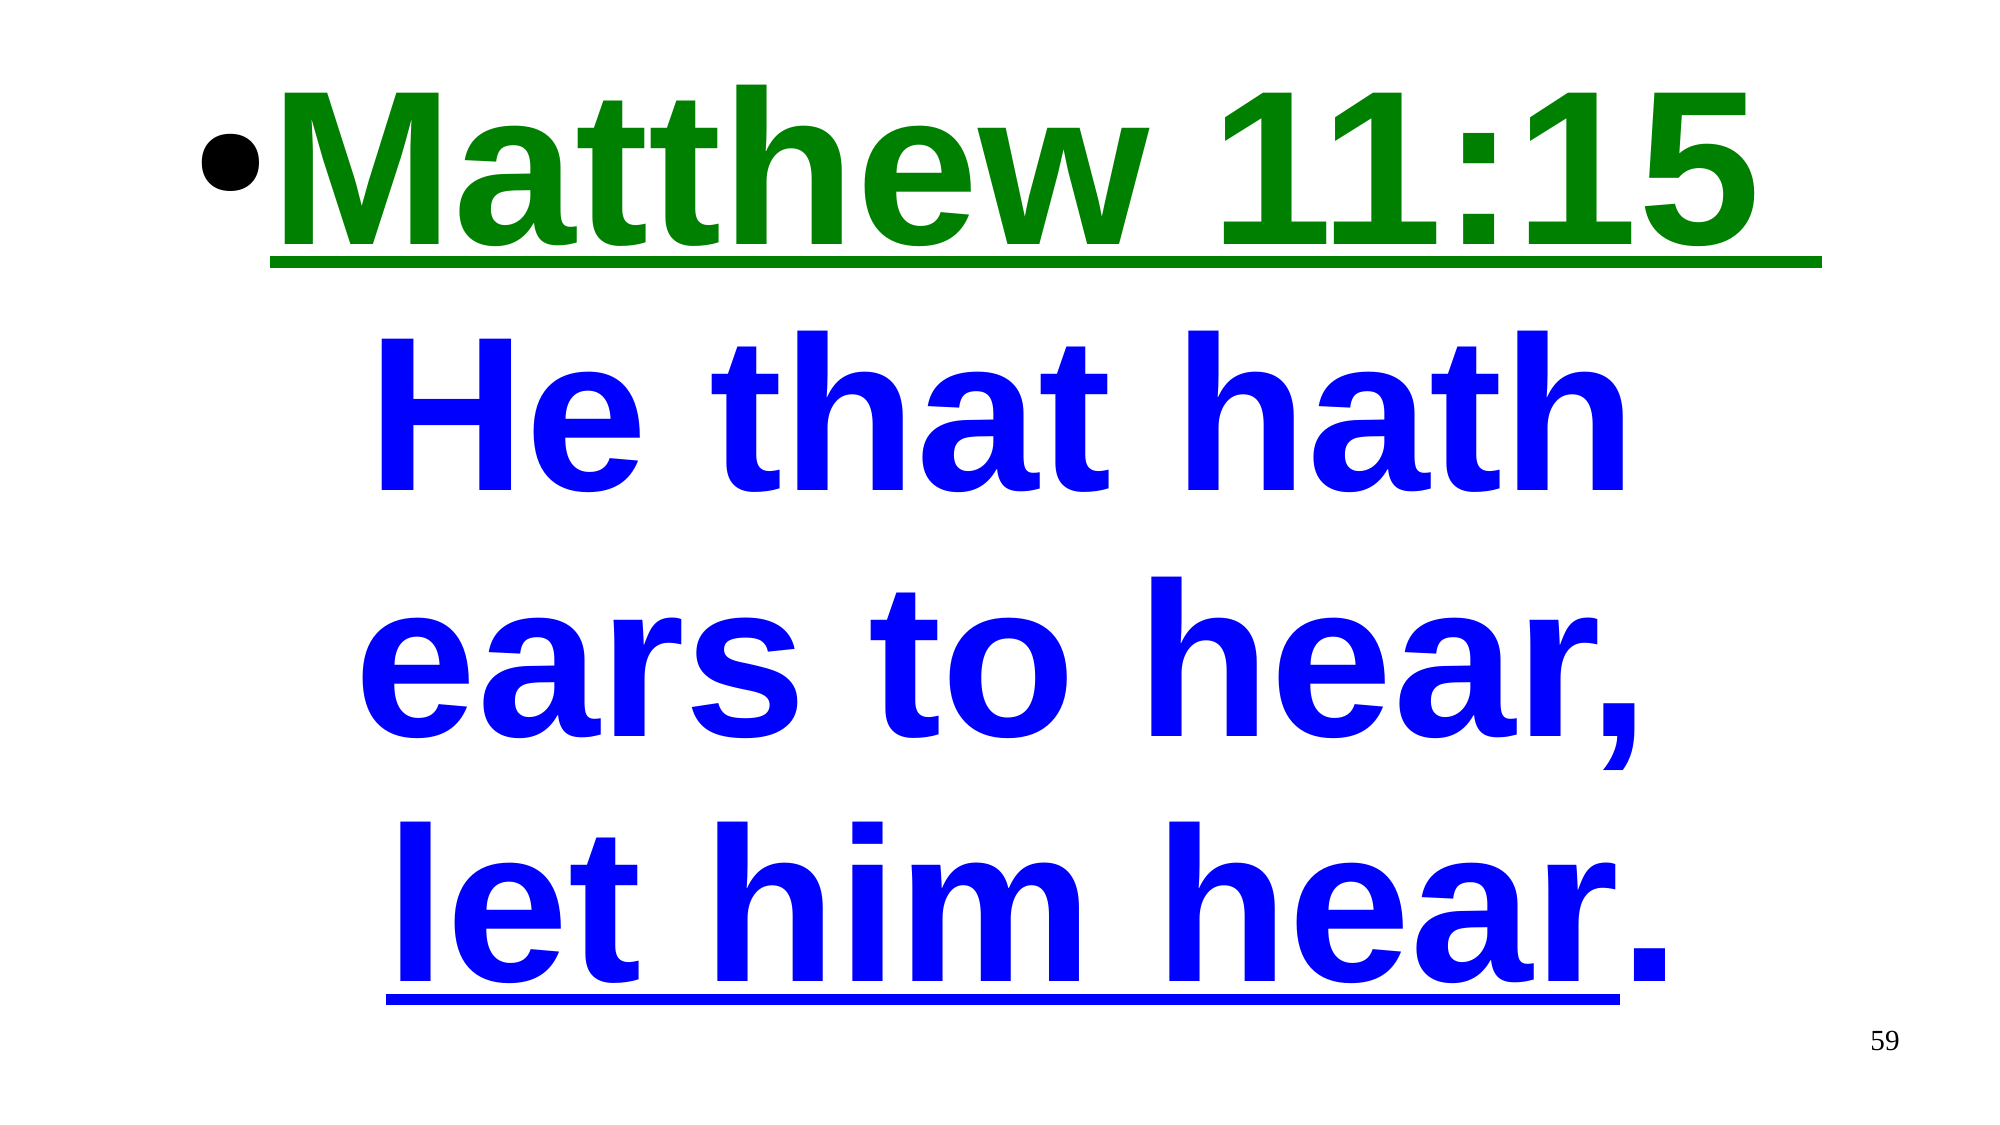

# Matthew 11:15 He that hath ears to hear, let him hear.
59